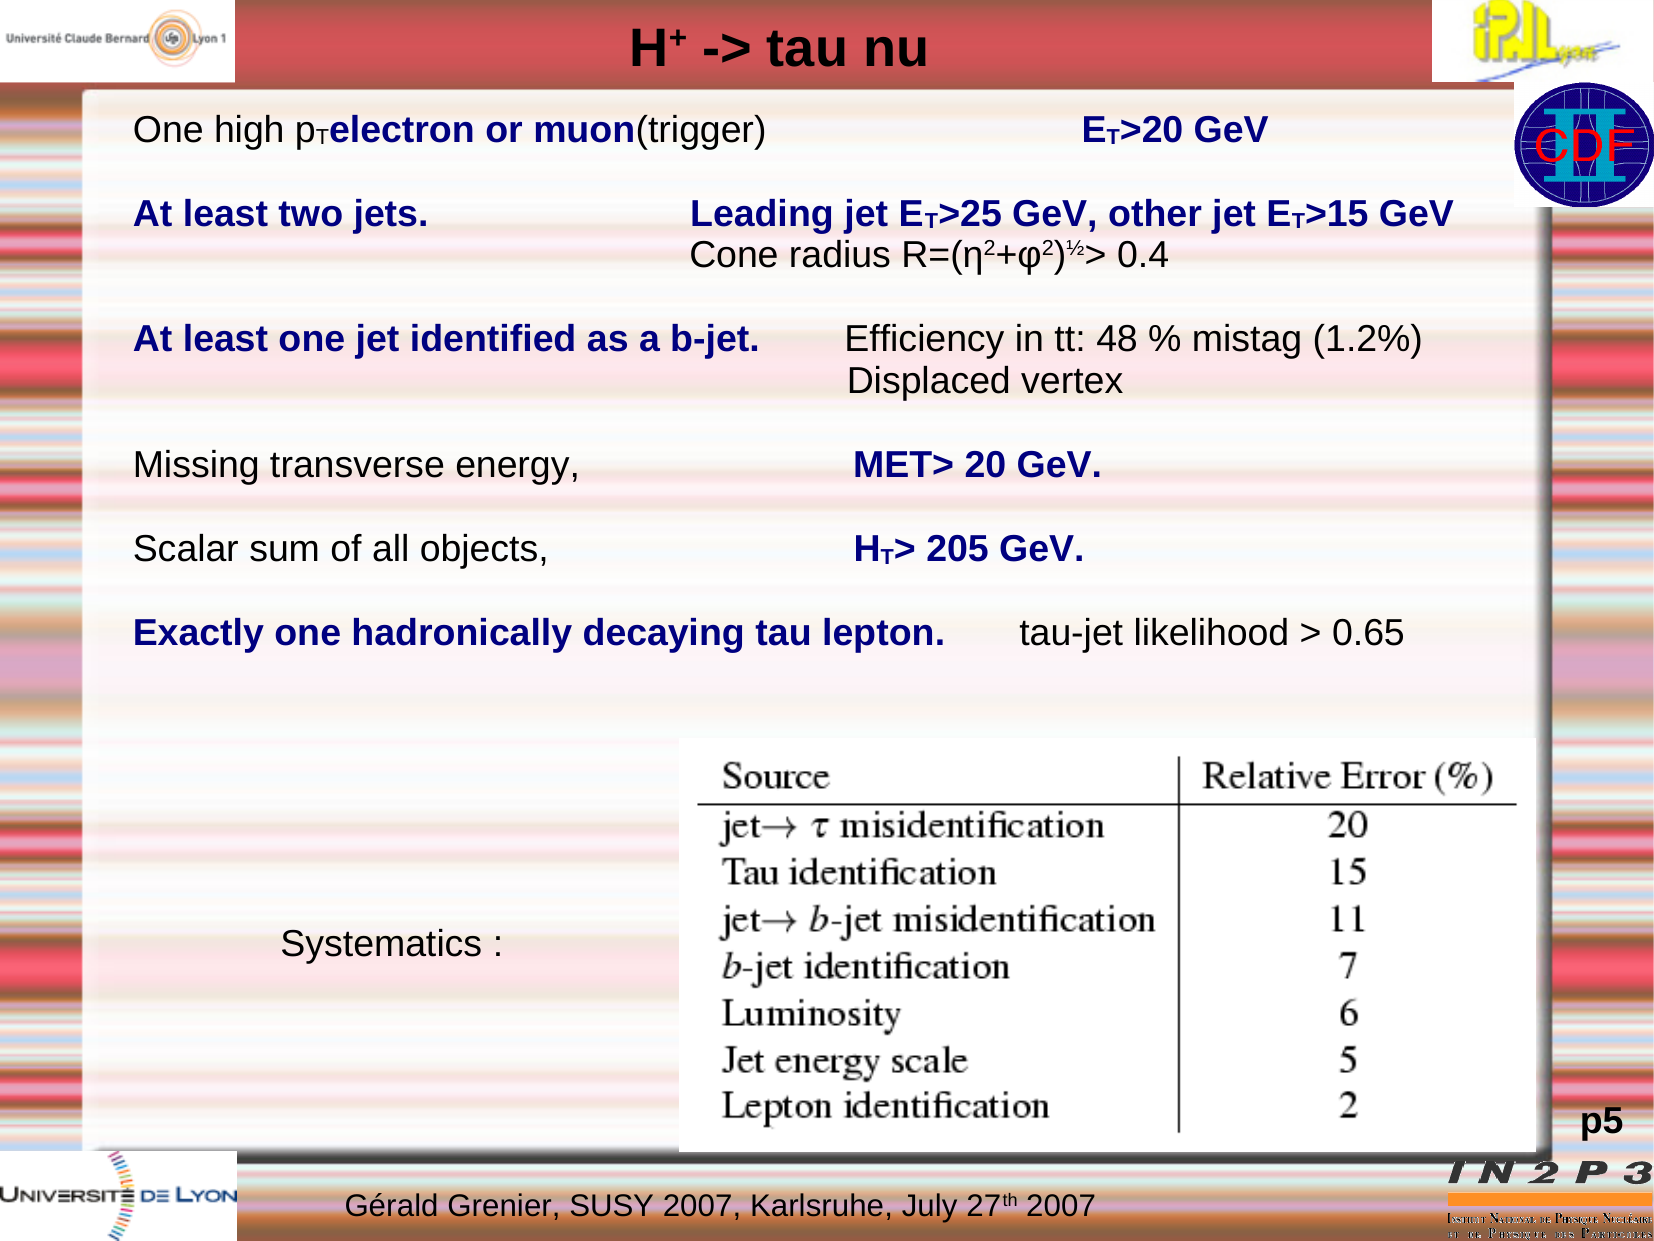

H+ -> tau nu
One high pTelectron or muon(trigger) ET>20 GeV
At least two jets. Leading jet ET>25 GeV, other jet ET>15 GeV
 Cone radius R=(η2+φ2)½> 0.4
At least one jet identified as a b-jet. Efficiency in tt: 48 % mistag (1.2%)
 Displaced vertex
Missing transverse energy, MET> 20 GeV.
Scalar sum of all objects, HT> 205 GeV.
Exactly one hadronically decaying tau lepton. tau-jet likelihood > 0.65
Systematics :